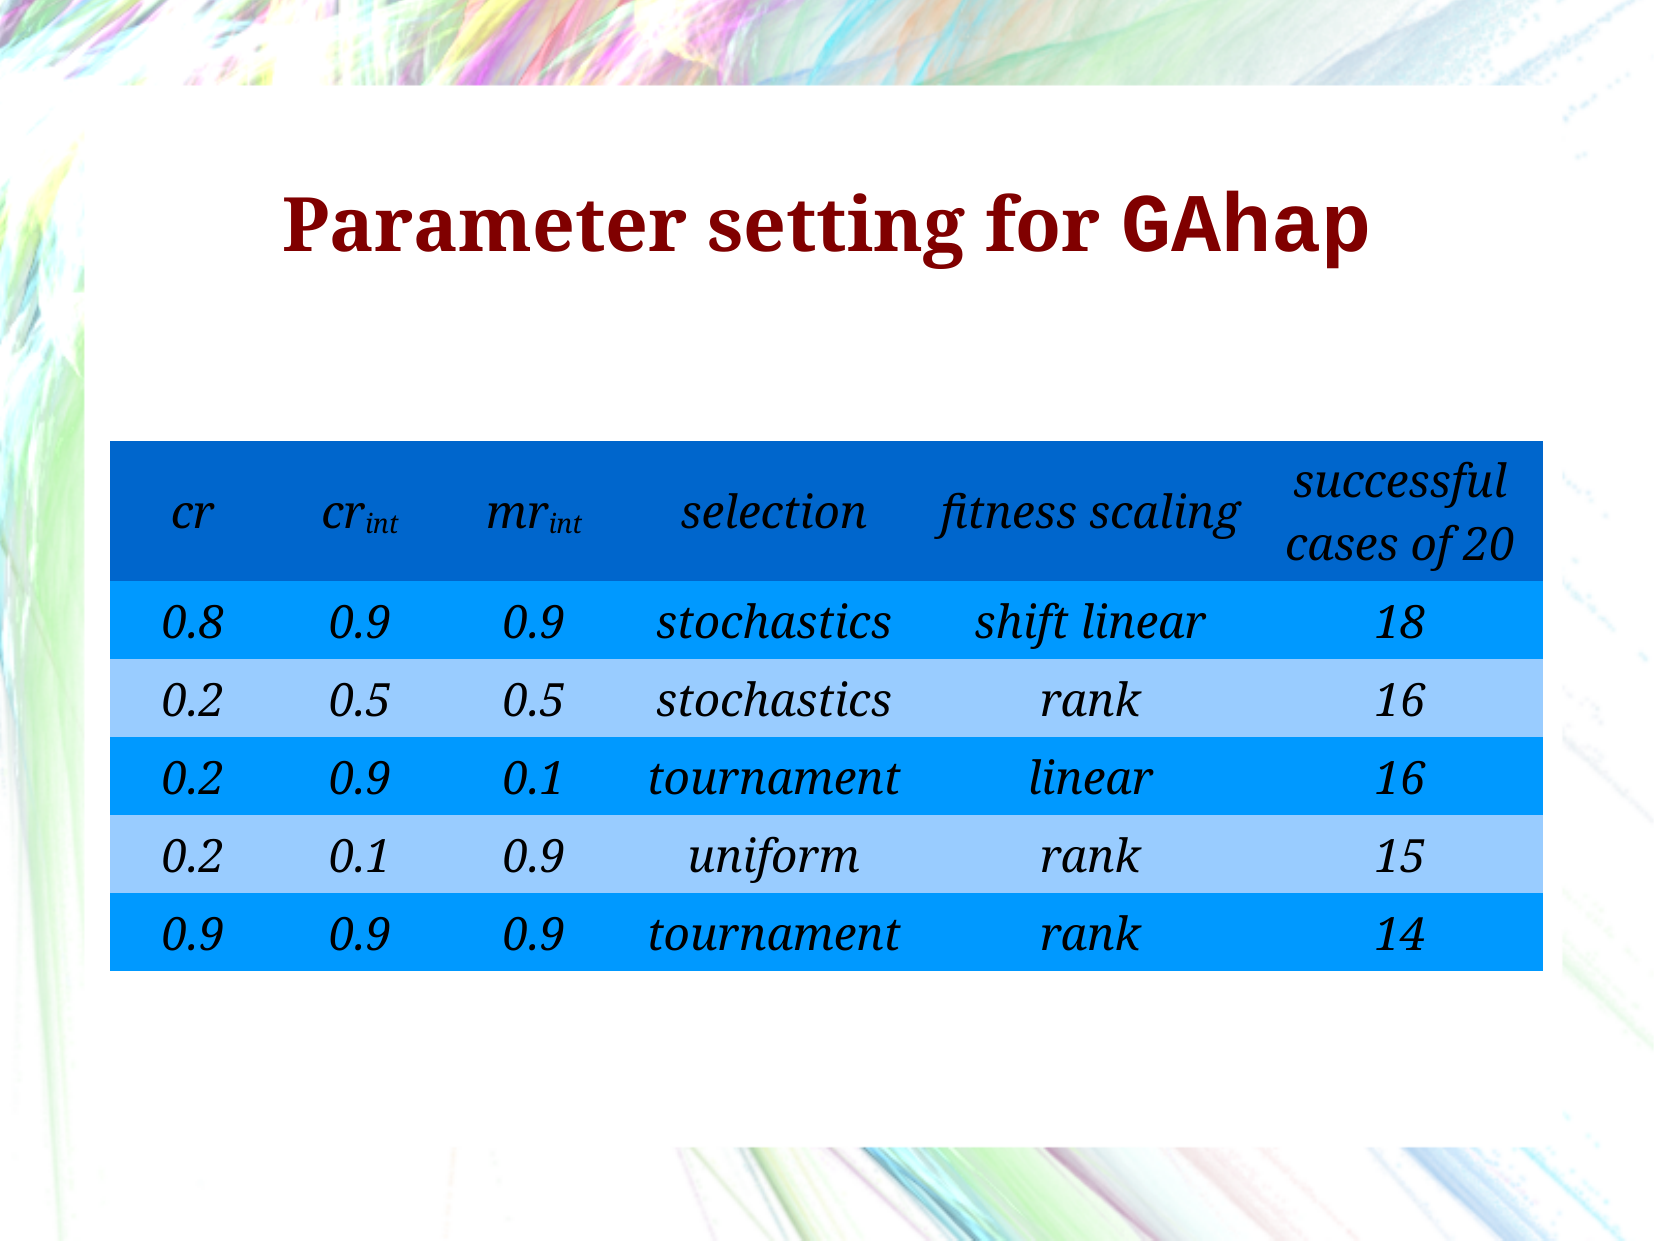

# Parameter setting for GAhap
| cr | crint | mrint | selection | fitness scaling | successful cases of 20 |
| --- | --- | --- | --- | --- | --- |
| 0.8 | 0.9 | 0.9 | stochastics | shift linear | 18 |
| 0.2 | 0.5 | 0.5 | stochastics | rank | 16 |
| 0.2 | 0.9 | 0.1 | tournament | linear | 16 |
| 0.2 | 0.1 | 0.9 | uniform | rank | 15 |
| 0.9 | 0.9 | 0.9 | tournament | rank | 14 |